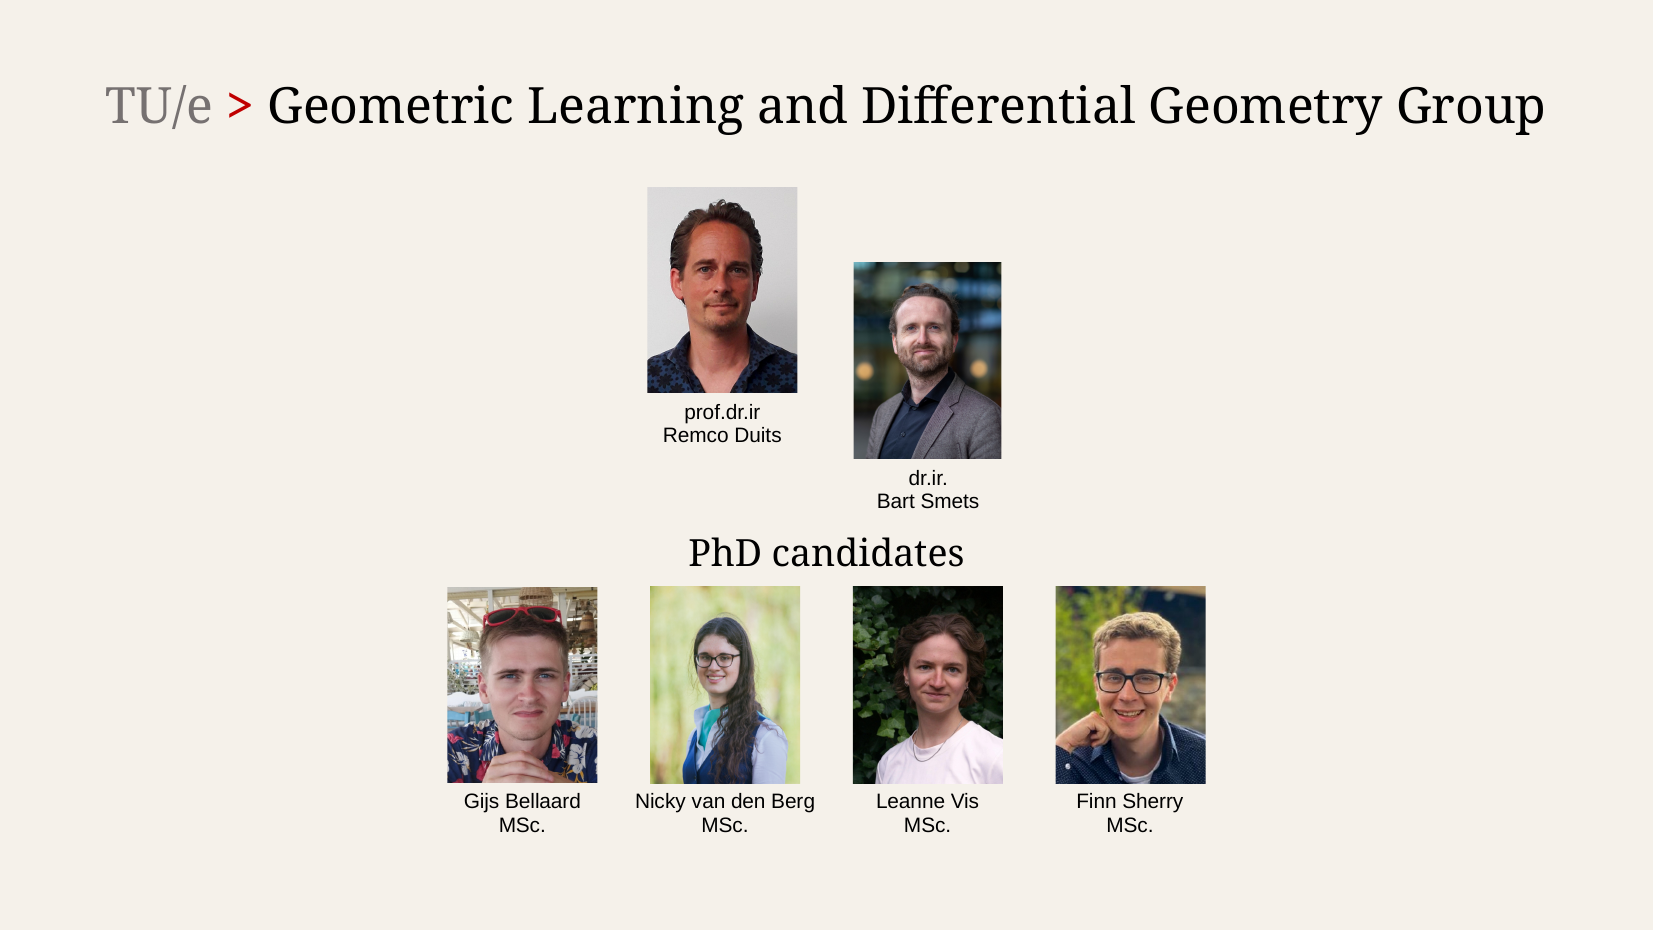

TU/e > Geometric Learning and Differential Geometry Group
prof.dr.ir Remco Duits
dr.ir.
Bart Smets
PhD candidates
Gijs Bellaard MSc.
Nicky van den Berg
MSc.
Leanne Vis
MSc.
Finn Sherry
MSc.